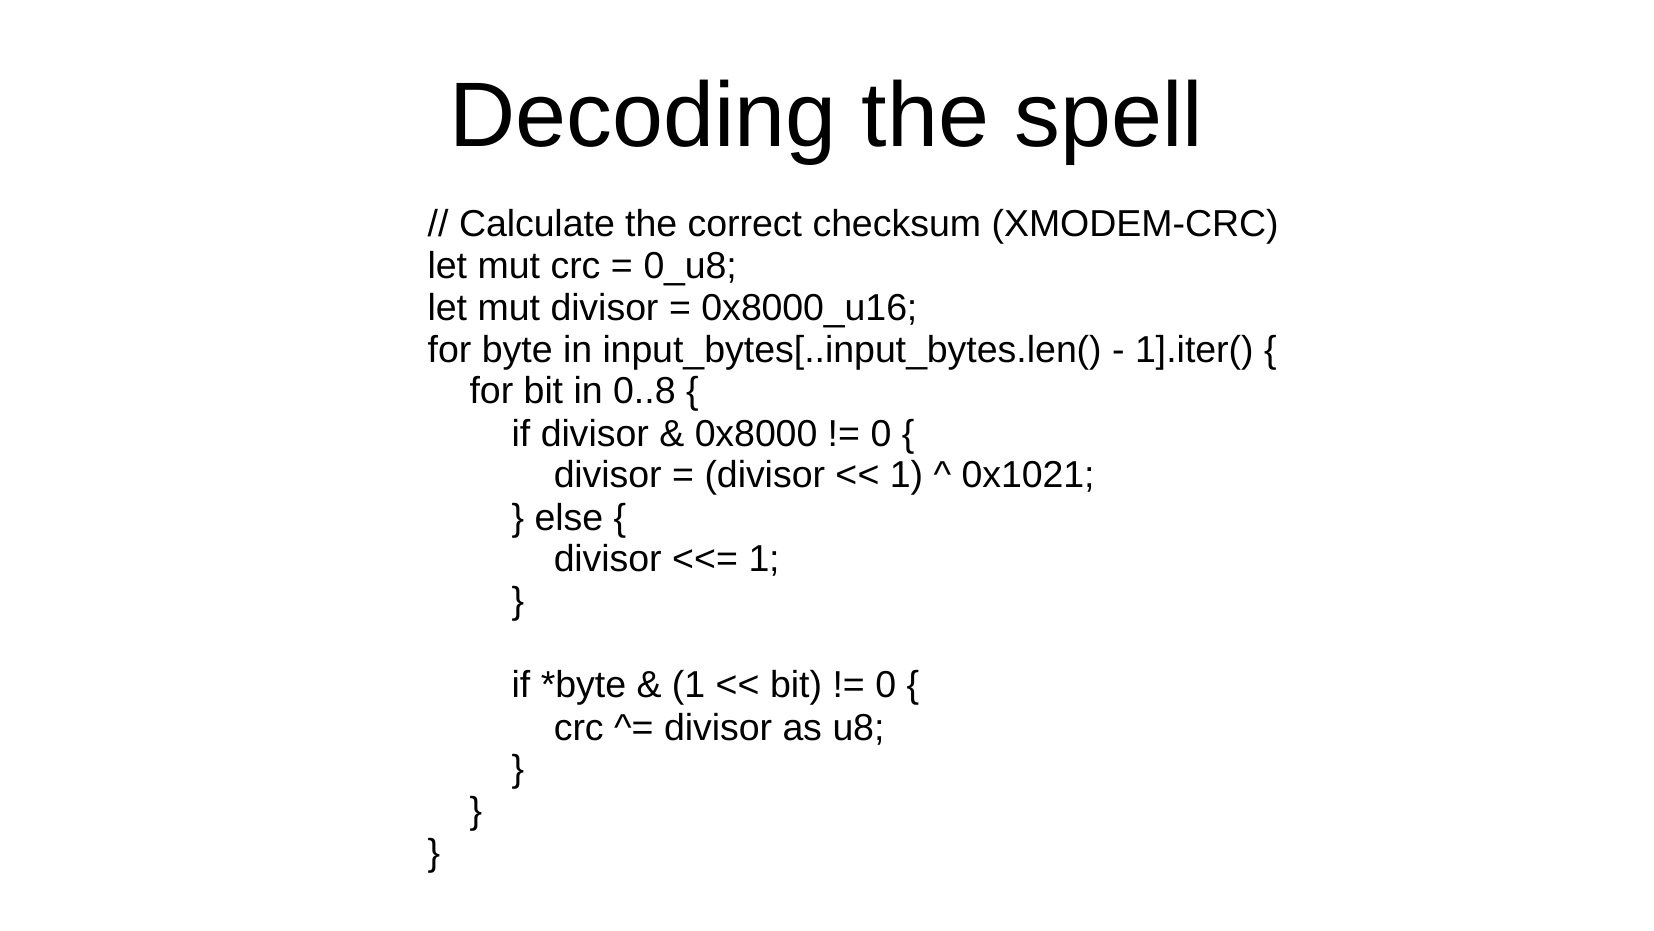

# Decoding the spell
 // Calculate the correct checksum (XMODEM-CRC)
 let mut crc = 0_u8;
 let mut divisor = 0x8000_u16;
 for byte in input_bytes[..input_bytes.len() - 1].iter() {
 for bit in 0..8 {
 if divisor & 0x8000 != 0 {
 divisor = (divisor << 1) ^ 0x1021;
 } else {
 divisor <<= 1;
 }
 if *byte & (1 << bit) != 0 {
 crc ^= divisor as u8;
 }
 }
 }